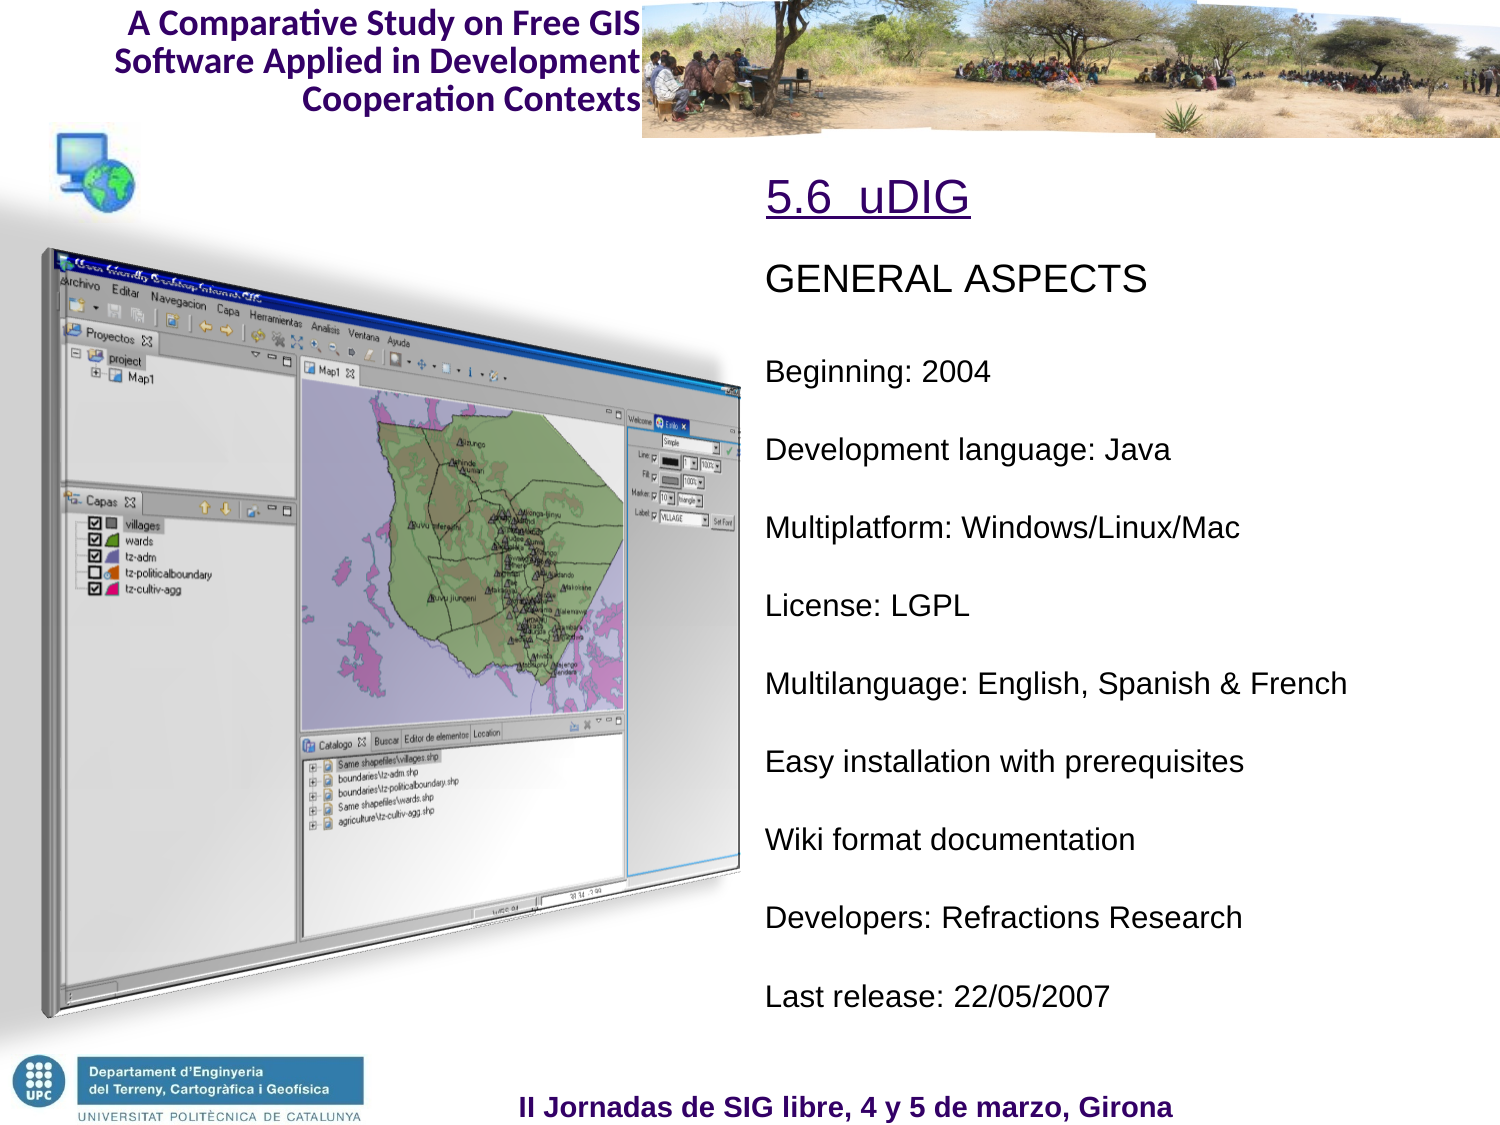

# 5.6 uDIG
GENERAL ASPECTS
Beginning: 2004
Development language: Java
Multiplatform: Windows/Linux/Mac
License: LGPL
Multilanguage: English, Spanish & French
Easy installation with prerequisites
Wiki format documentation
Developers: Refractions Research
Last release: 22/05/2007
II Jornadas de SIG libre, 4 y 5 de marzo, Girona